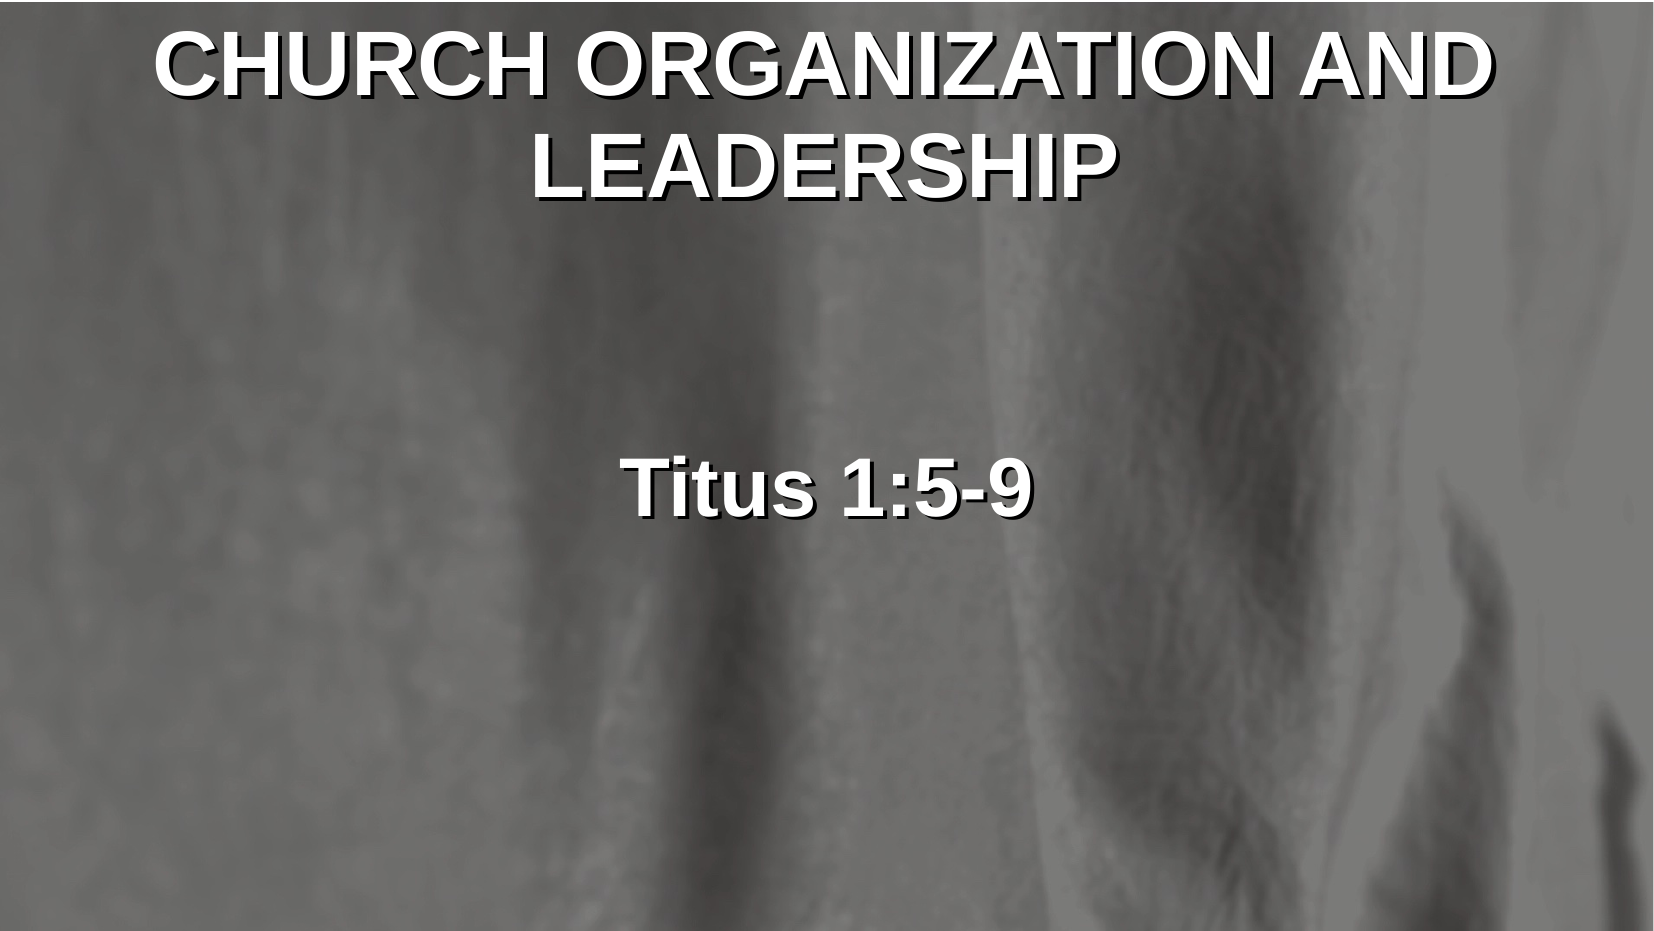

# CHURCH ORGANIZATION AND LEADERSHIP
Titus 1:5-9